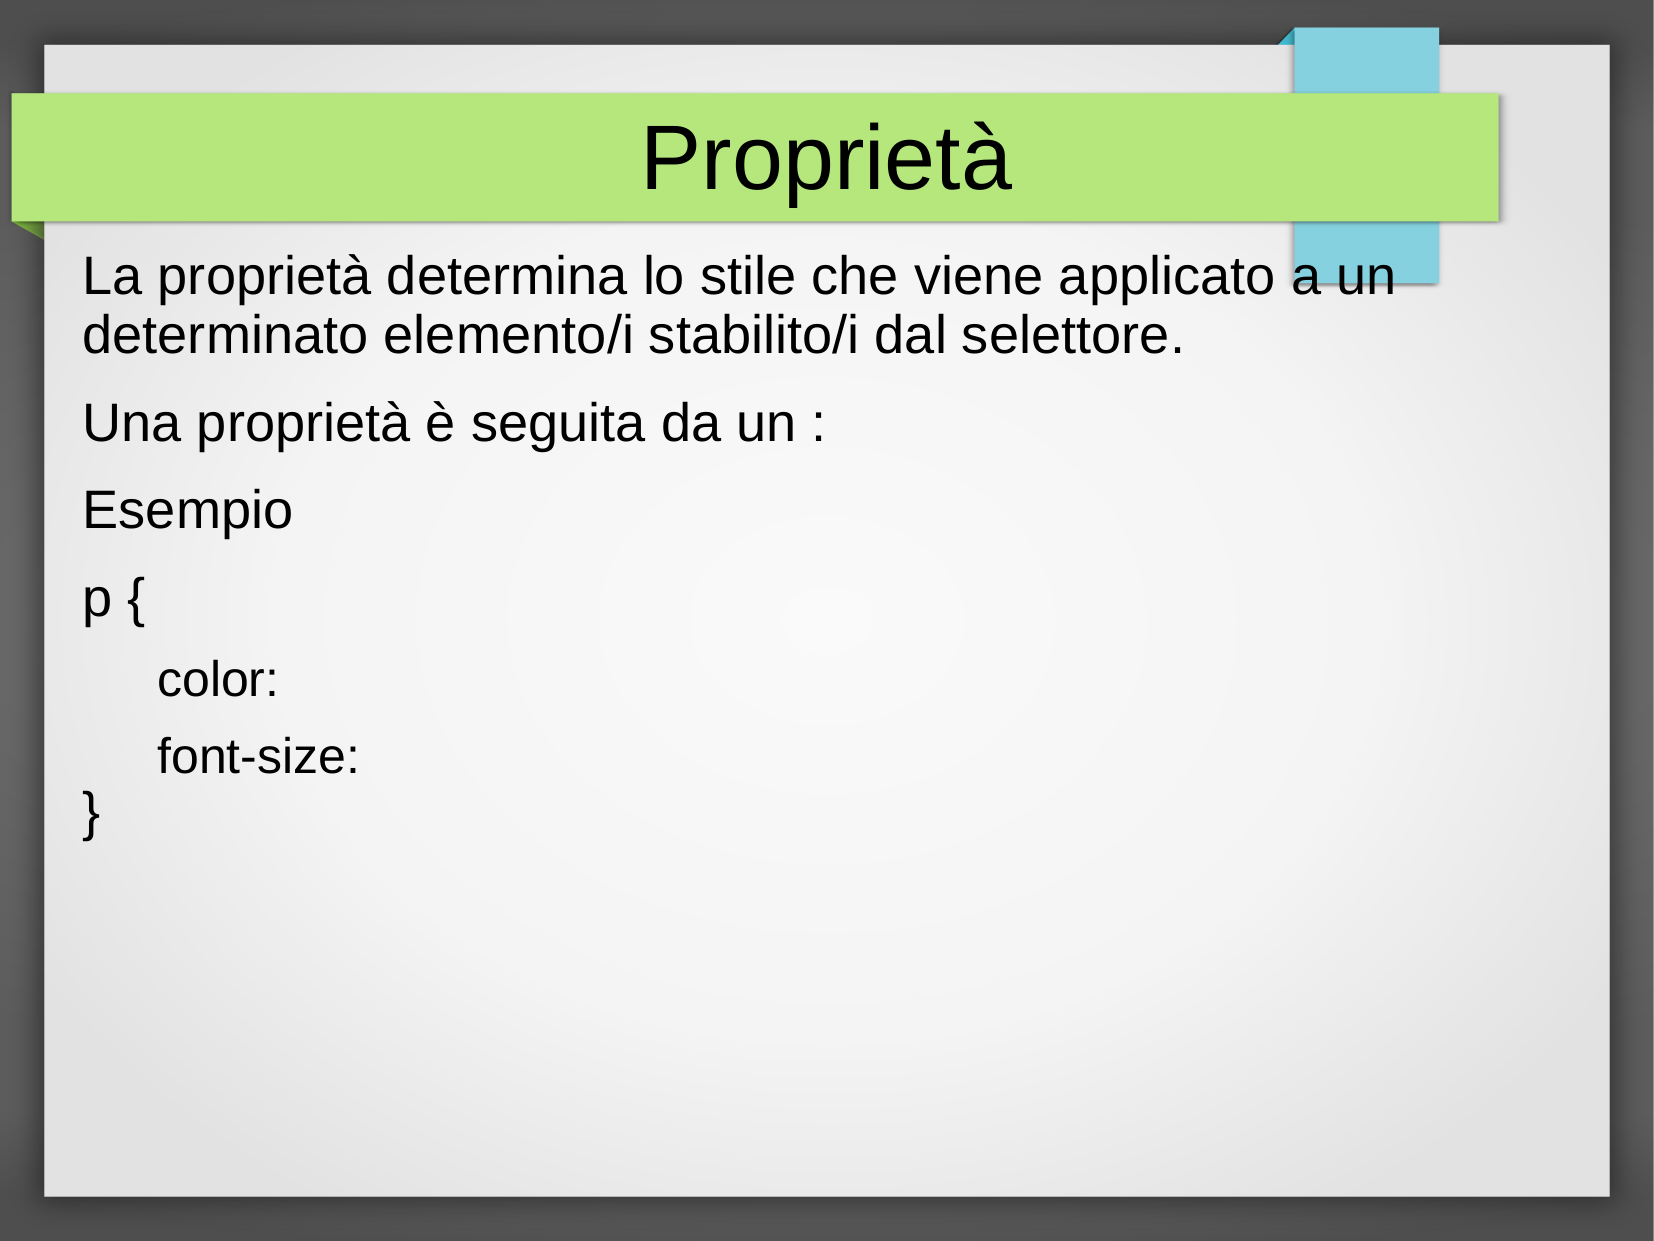

# Proprietà
La proprietà determina lo stile che viene applicato a un determinato elemento/i stabilito/i dal selettore.
Una proprietà è seguita da un :
Esempio
p {
color:
font-size:
}